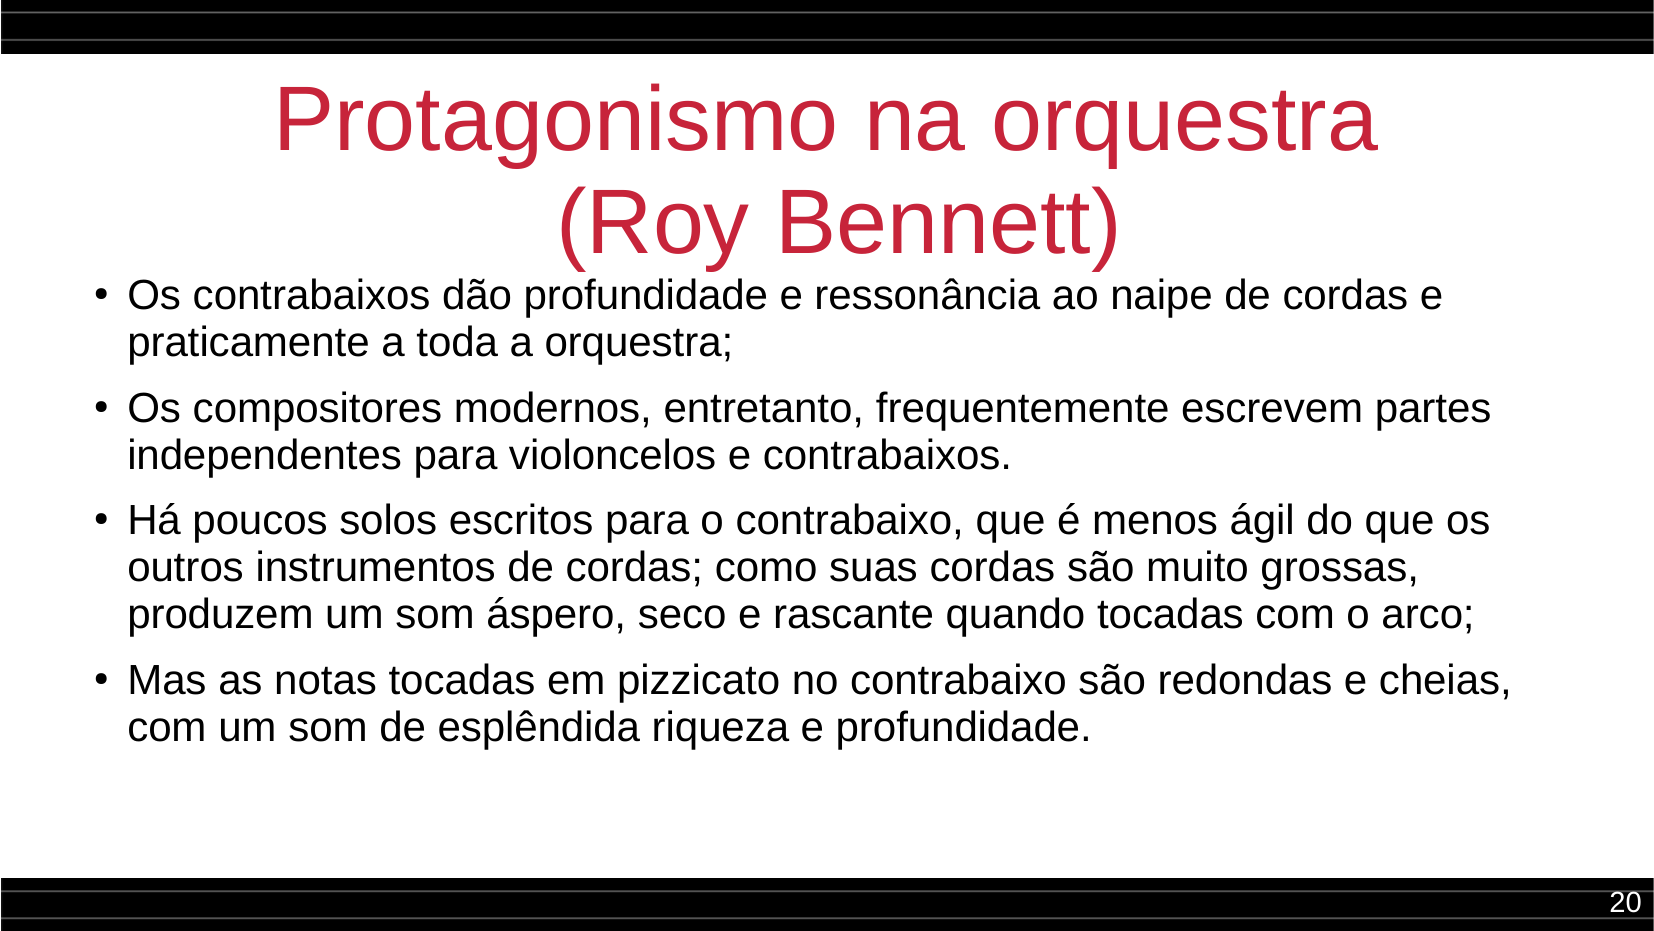

# Protagonismo na orquestra (Roy Bennett)
Os contrabaixos dão profundidade e ressonância ao naipe de cordas e praticamente a toda a orquestra;
Os compositores modernos, entretanto, frequentemente escrevem partes independentes para violoncelos e contrabaixos.
Há poucos solos escritos para o contrabaixo, que é menos ágil do que os outros instrumentos de cordas; como suas cordas são muito grossas, produzem um som áspero, seco e rascante quando tocadas com o arco;
Mas as notas tocadas em pizzicato no contrabaixo são redondas e cheias, com um som de esplêndida riqueza e profundidade.